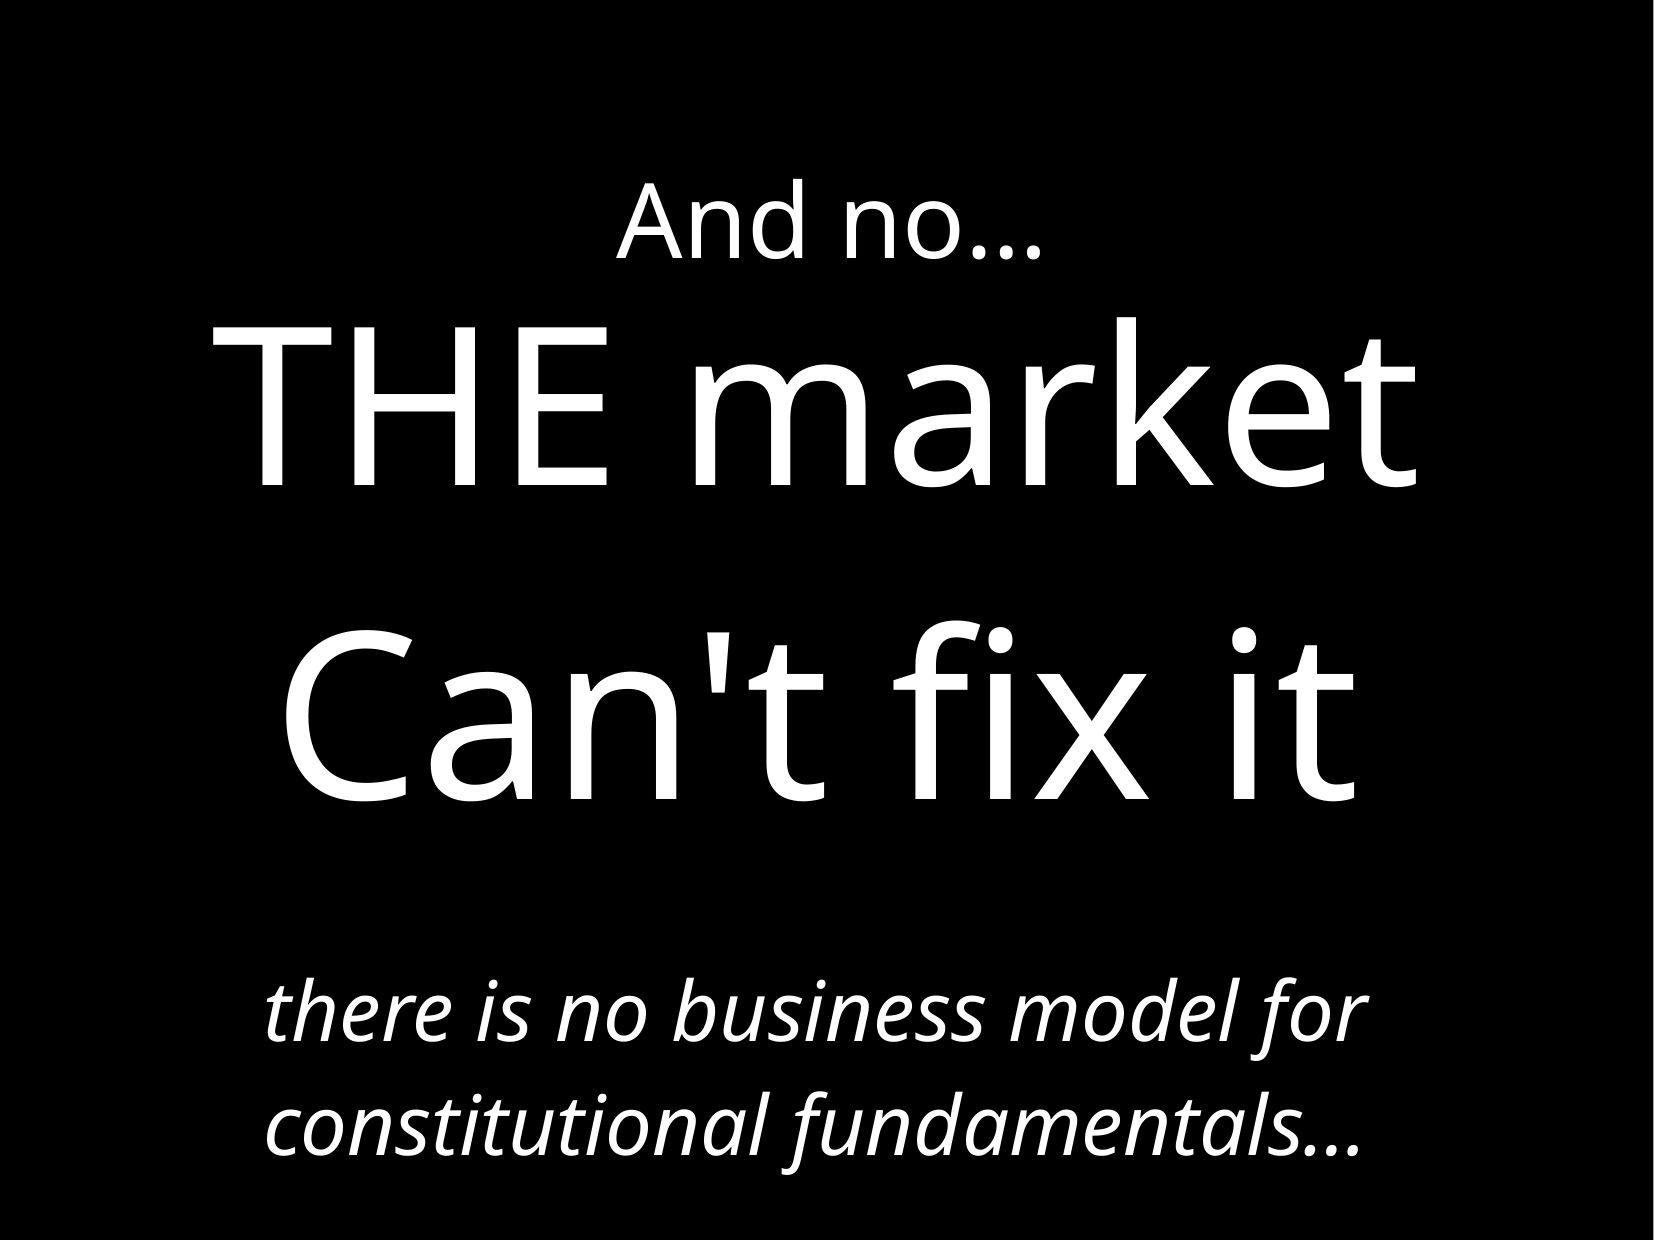

# And no…
THE market
Can't fix it
there is no business model for
constitutional fundamentals…